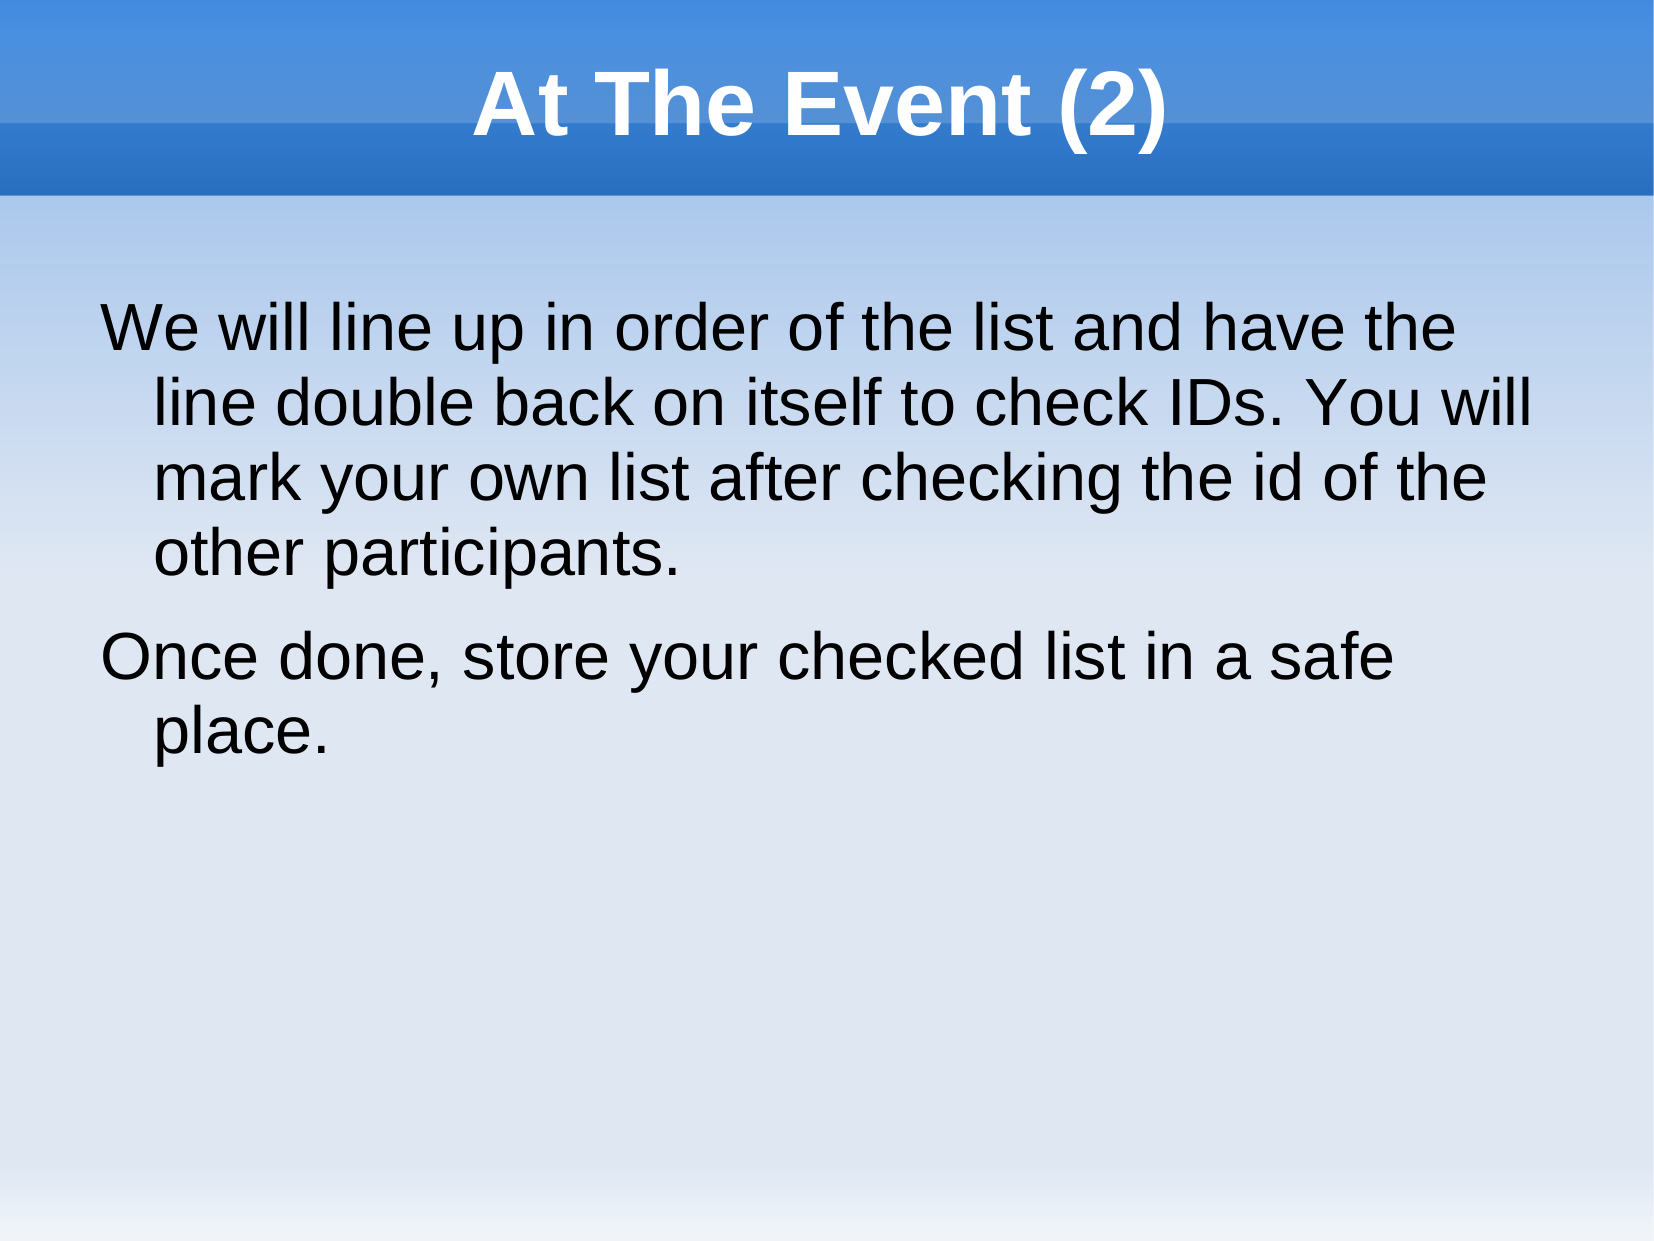

# At The Event (2)
We will line up in order of the list and have the line double back on itself to check IDs. You will mark your own list after checking the id of the other participants.
Once done, store your checked list in a safe place.